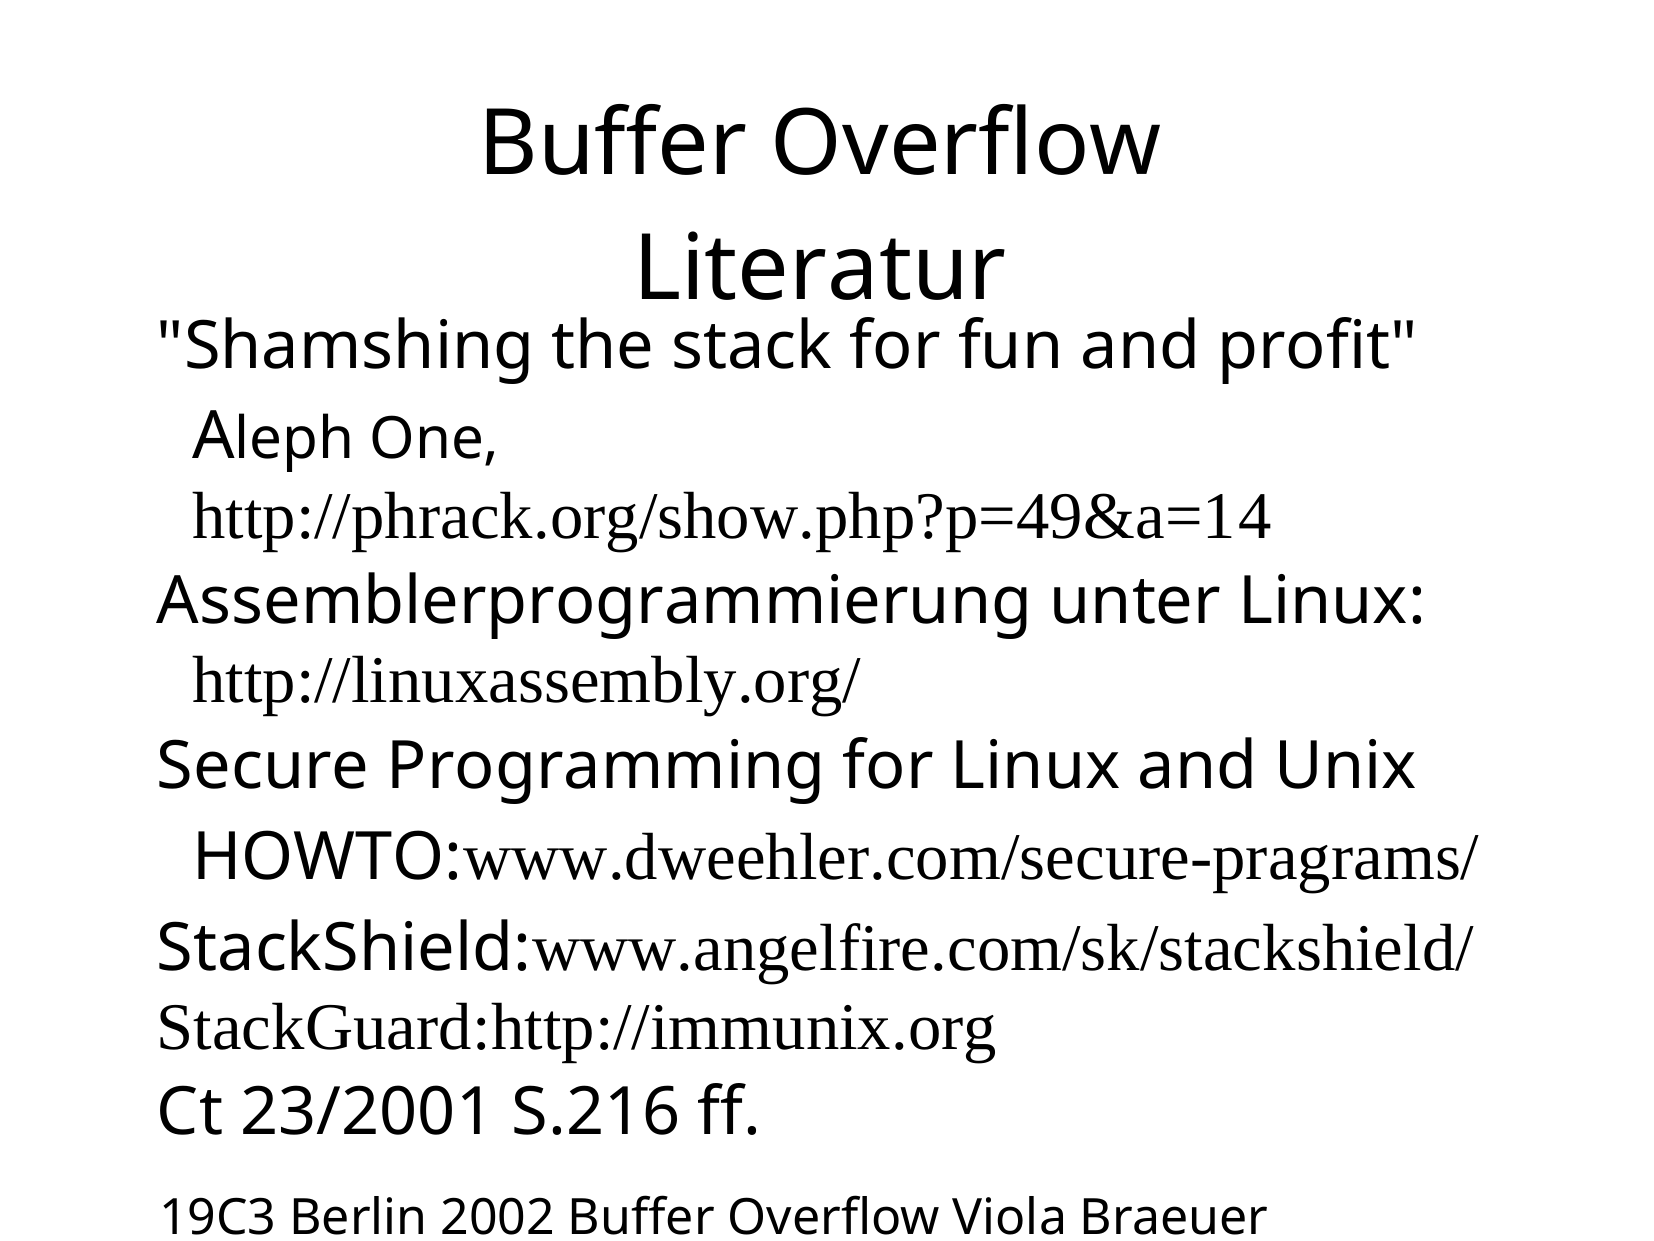

Buffer Overflow
Literatur
"Shamshing the stack for fun and profit" Aleph One,http://phrack.org/show.php?p=49&a=14
Assemblerprogrammierung unter Linux: http://linuxassembly.org/
Secure Programming for Linux and Unix HOWTO:www.dweehler.com/secure-pragrams/
StackShield:www.angelfire.com/sk/stackshield/
StackGuard:http://immunix.org
Ct 23/2001 S.216 ff.
19C3 Berlin 2002 Buffer Overflow Viola Braeuer